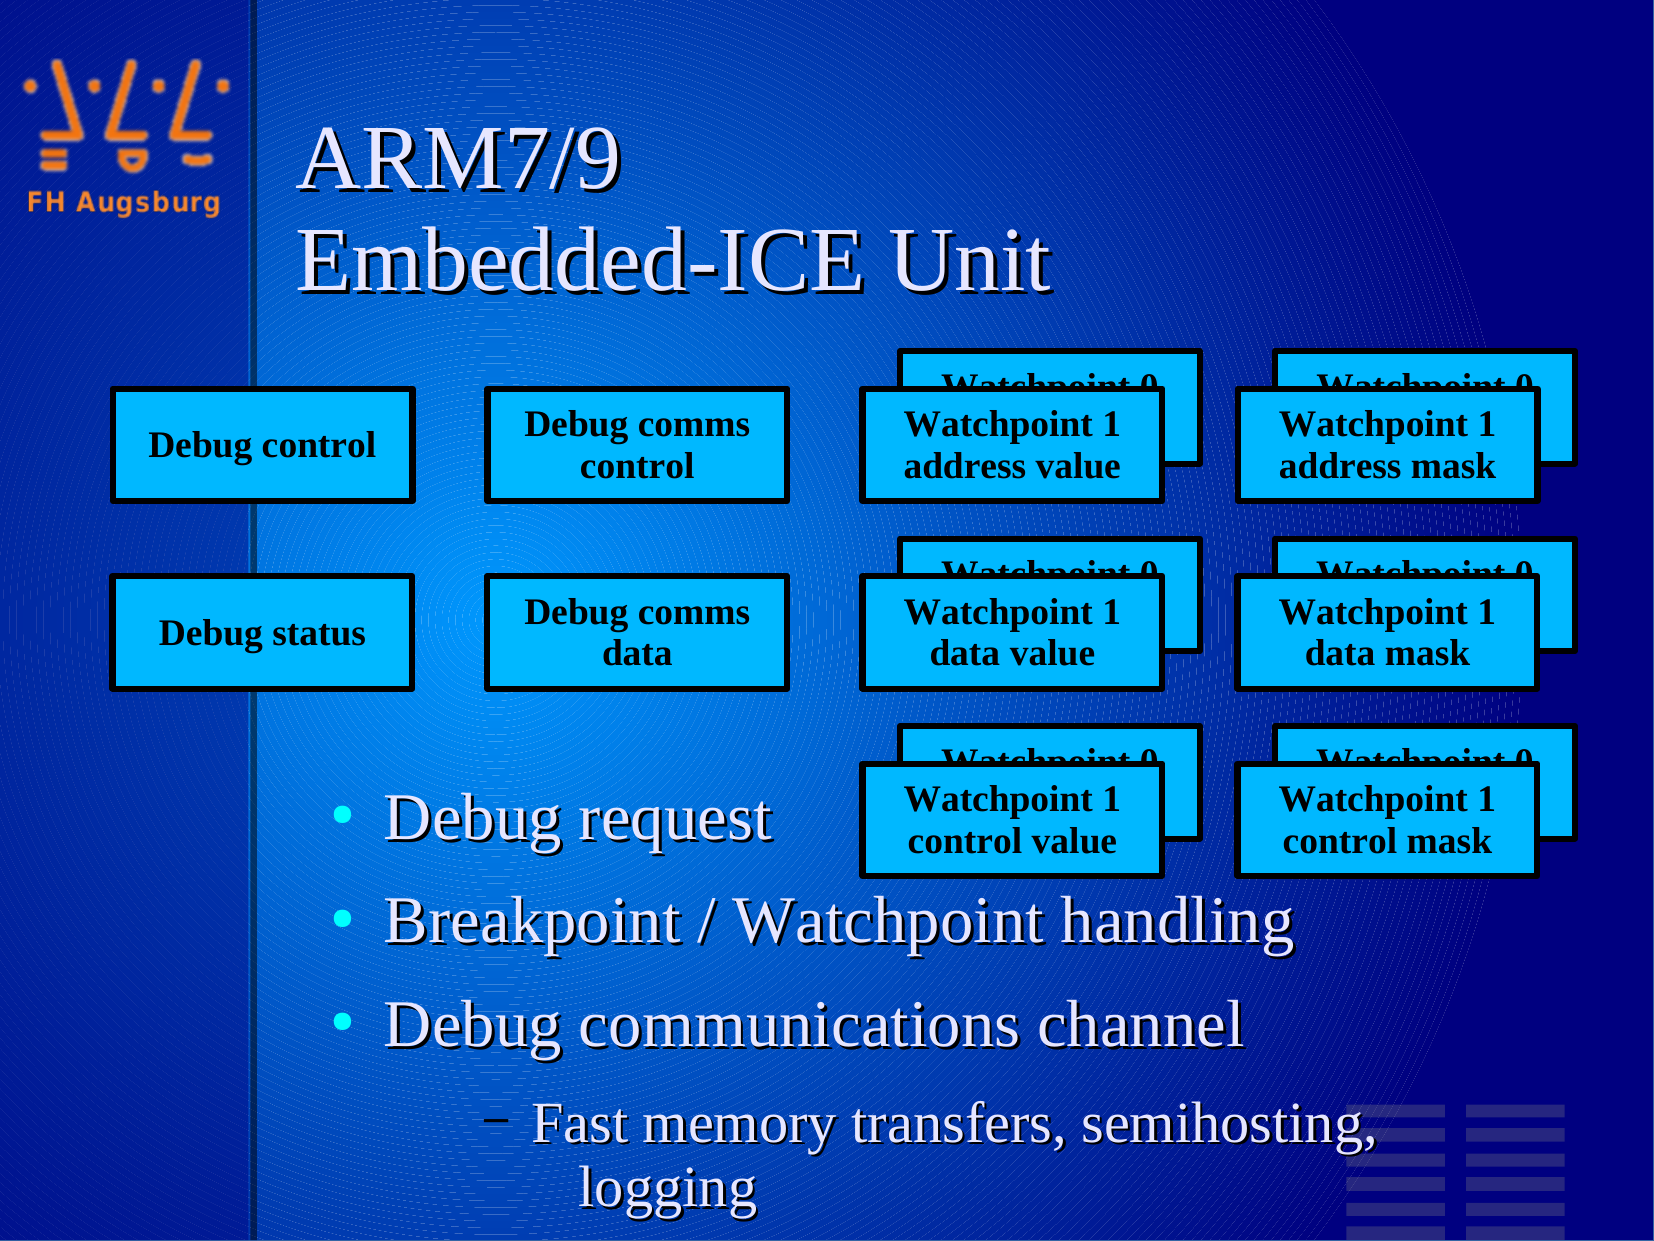

# ARM7/9 Embedded-ICE Unit
Watchpoint 0
address value
Watchpoint 0
address mask
Debug control
Debug comms
control
Watchpoint 1
address value
Watchpoint 1
address mask
Watchpoint 0
data value
Watchpoint 0
data mask
Debug status
Debug comms
data
Watchpoint 1
data value
Watchpoint 1
data mask
Watchpoint 0
control value
Watchpoint 0
control mask
Watchpoint 1
control value
Watchpoint 1
control mask
Debug request
Breakpoint / Watchpoint handling
Debug communications channel
Fast memory transfers, semihosting, logging